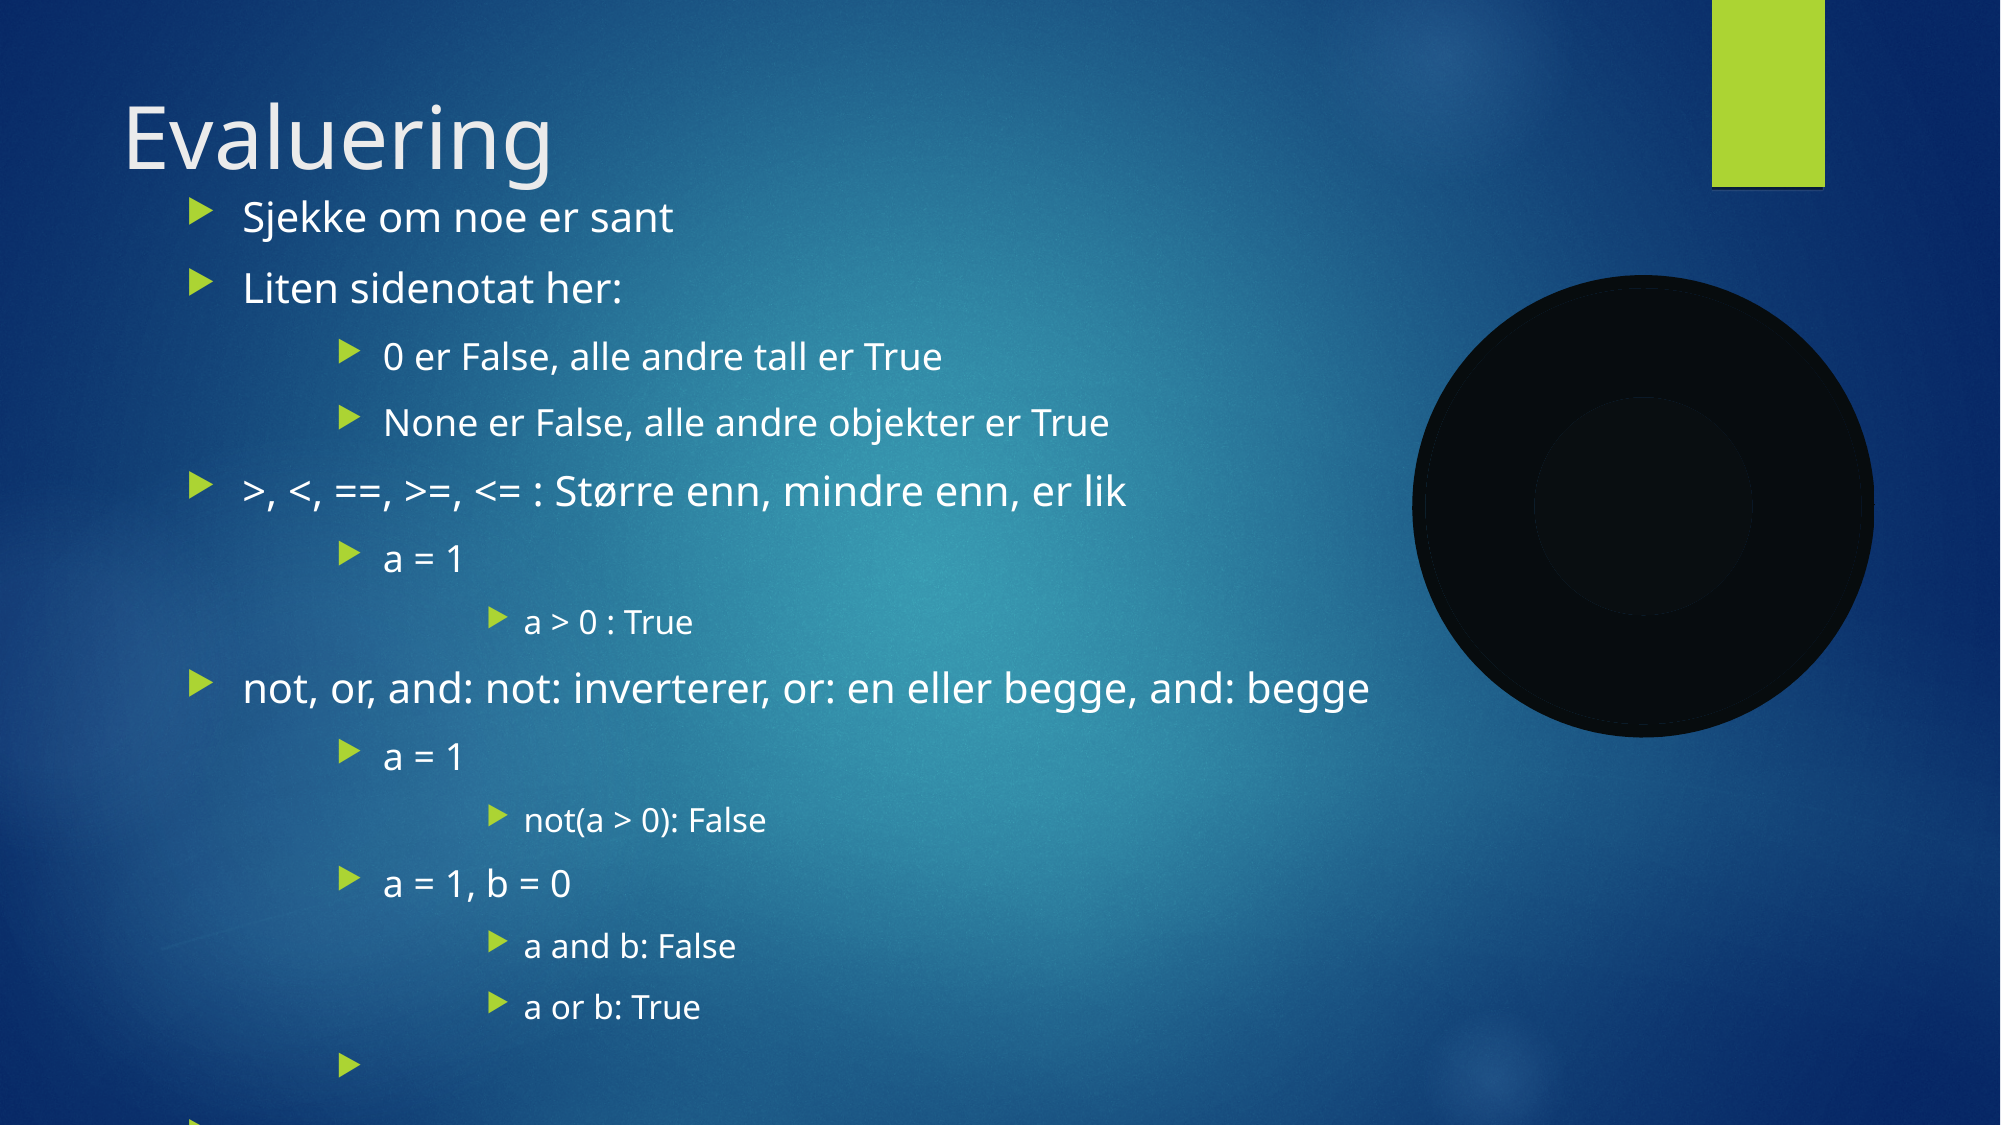

# Evaluering
Sjekke om noe er sant
Liten sidenotat her:
0 er False, alle andre tall er True
None er False, alle andre objekter er True
>, <, ==, >=, <= : Større enn, mindre enn, er lik
a = 1
a > 0 : True
not, or, and: not: inverterer, or: en eller begge, and: begge
a = 1
not(a > 0): False
a = 1, b = 0
a and b: False
a or b: True